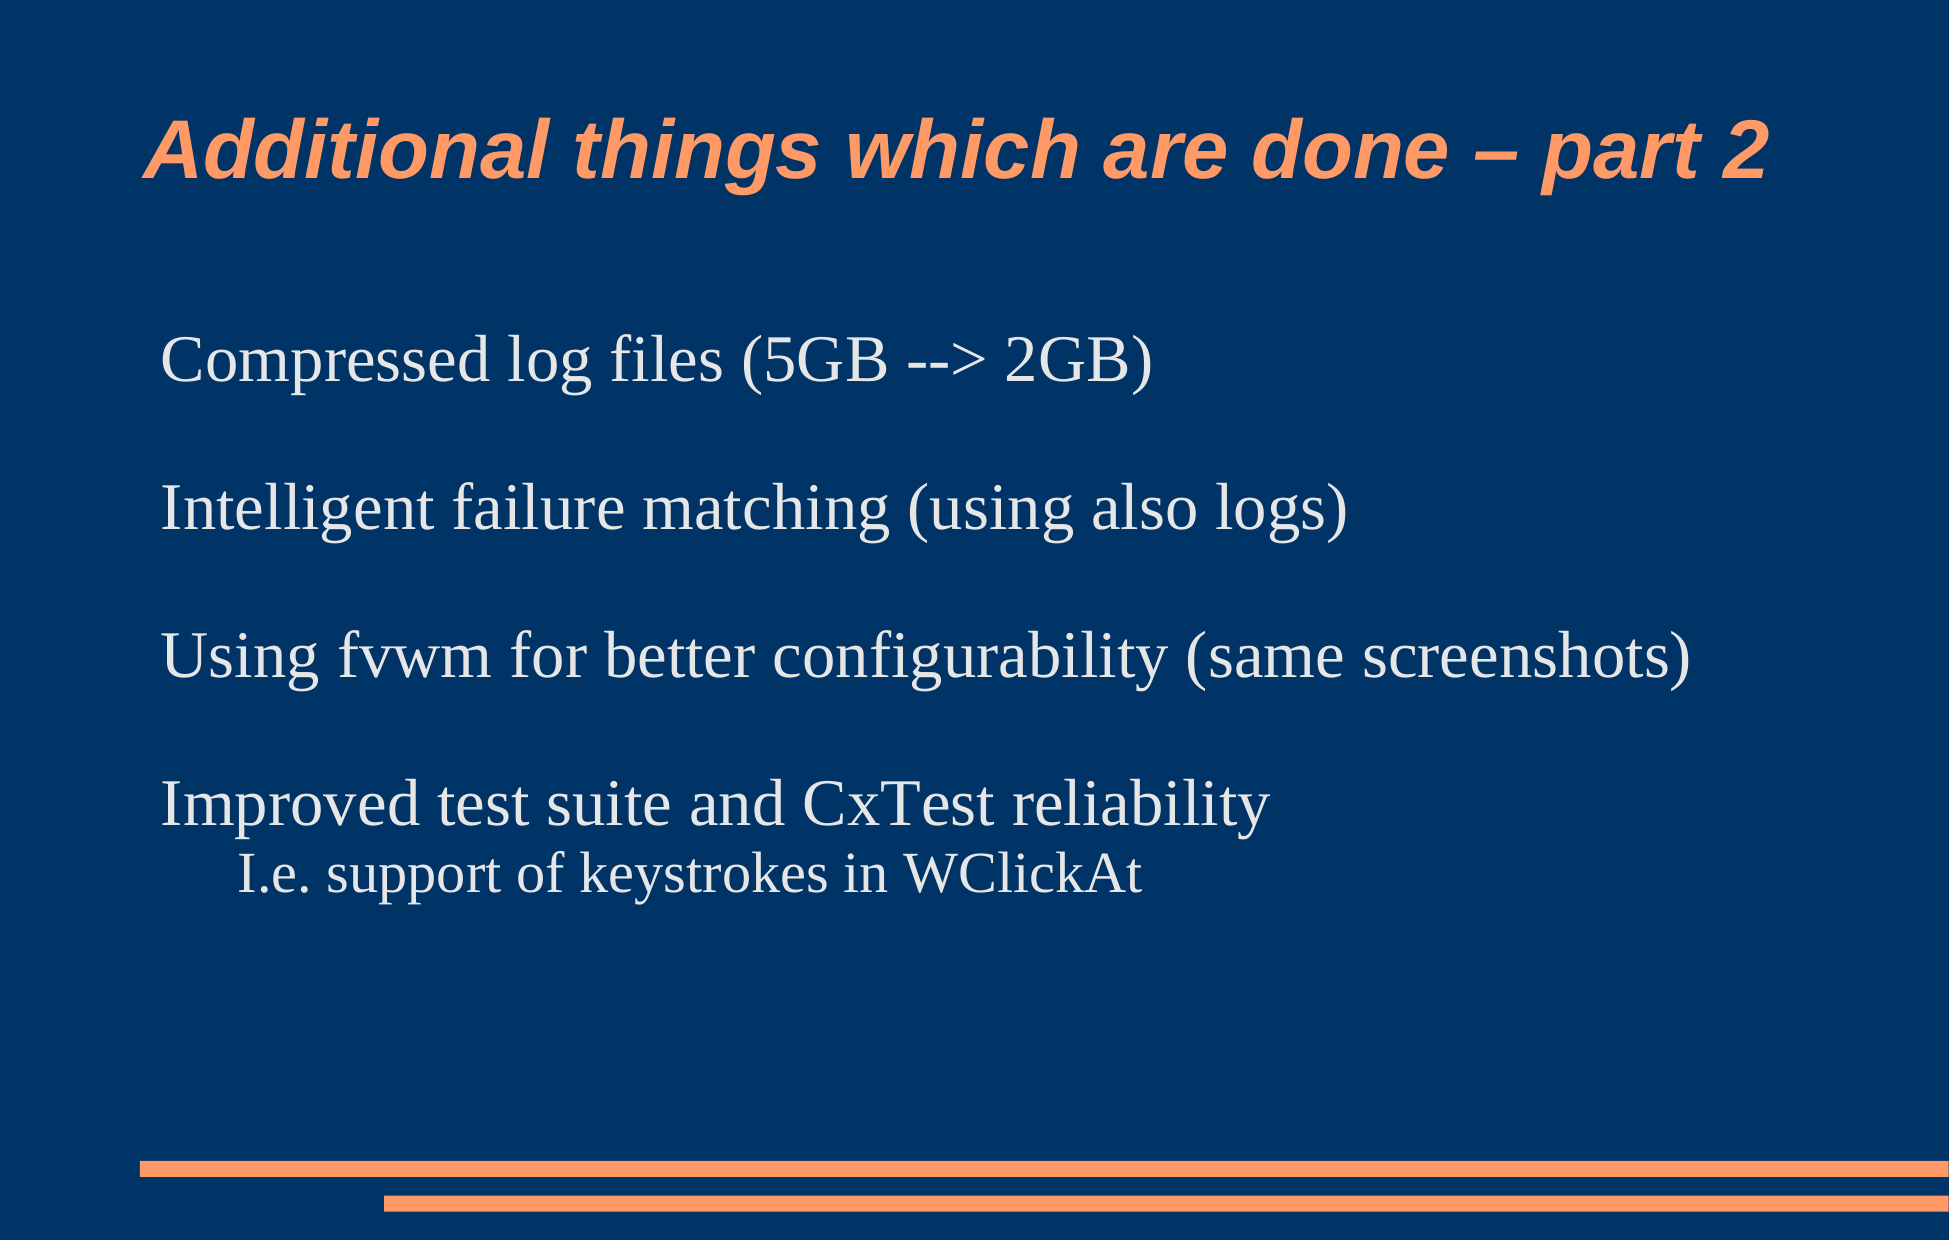

# Additional things which are done – part 2
Compressed log files (5GB --> 2GB)
Intelligent failure matching (using also logs)
Using fvwm for better configurability (same screenshots)
Improved test suite and CxTest reliability
I.e. support of keystrokes in WClickAt